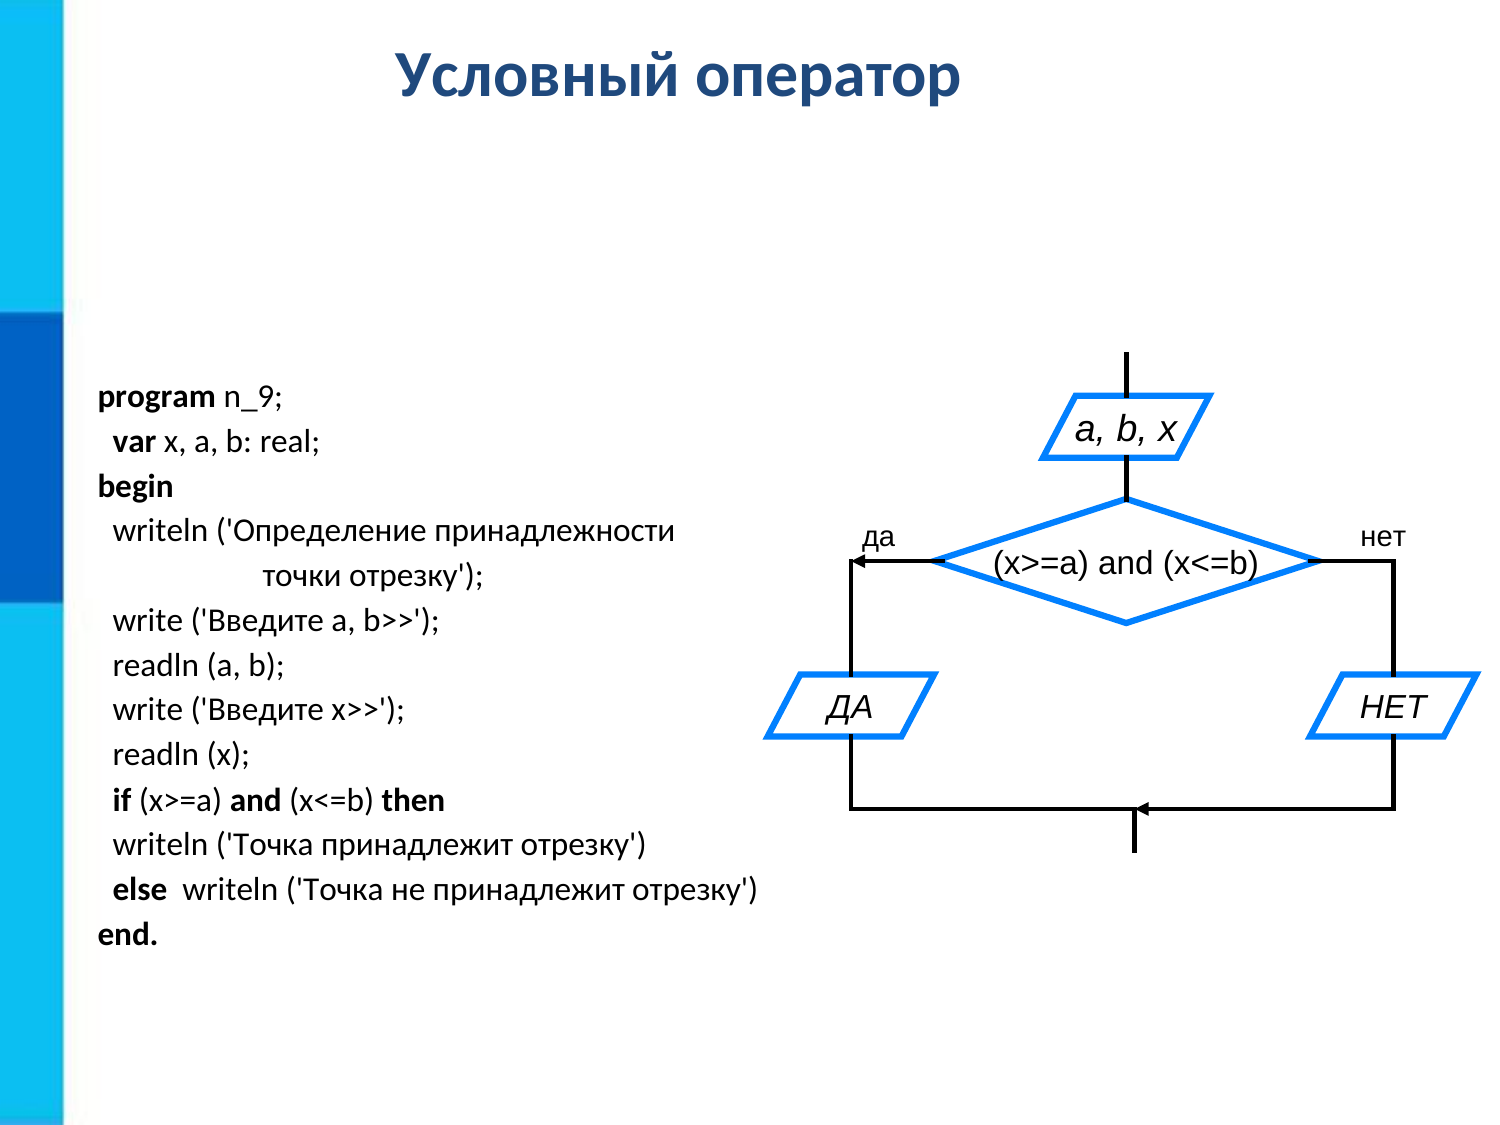

Условный оператор
a, b, x
(x>=a) and (x<=b)
да
нет
ДА
НЕТ
program n_9;
 var x, a, b: real;
begin
 writeln ('Определение принадлежности
 точки отрезку');
 write ('Введите а, b>>');
 readln (a, b);
 write ('Введите x>>');
 readln (x);
 if (x>=a) and (x<=b) then
 writeln ('Точка принадлежит отрезку')
 else writeln ('Точка не принадлежит отрезку')
еnd.